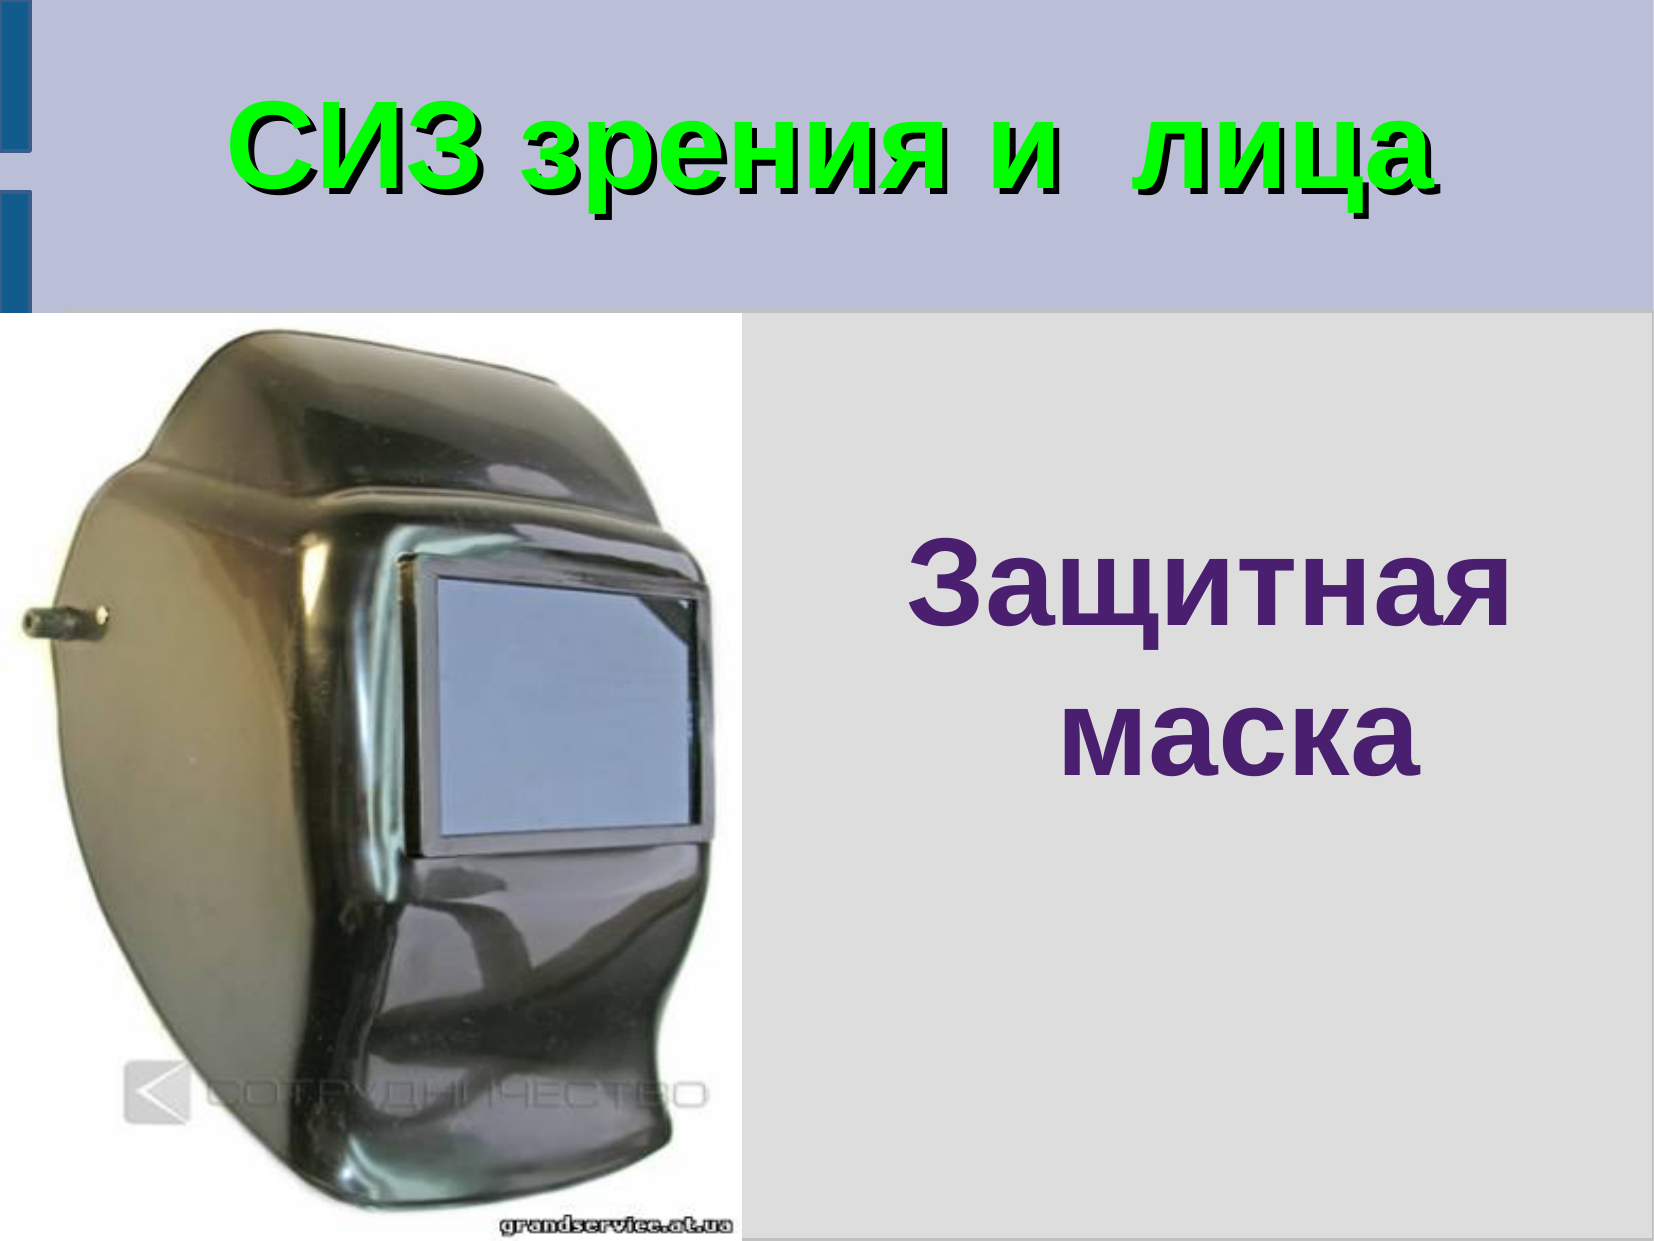

# СИЗ зрения и лица
Защитная маска